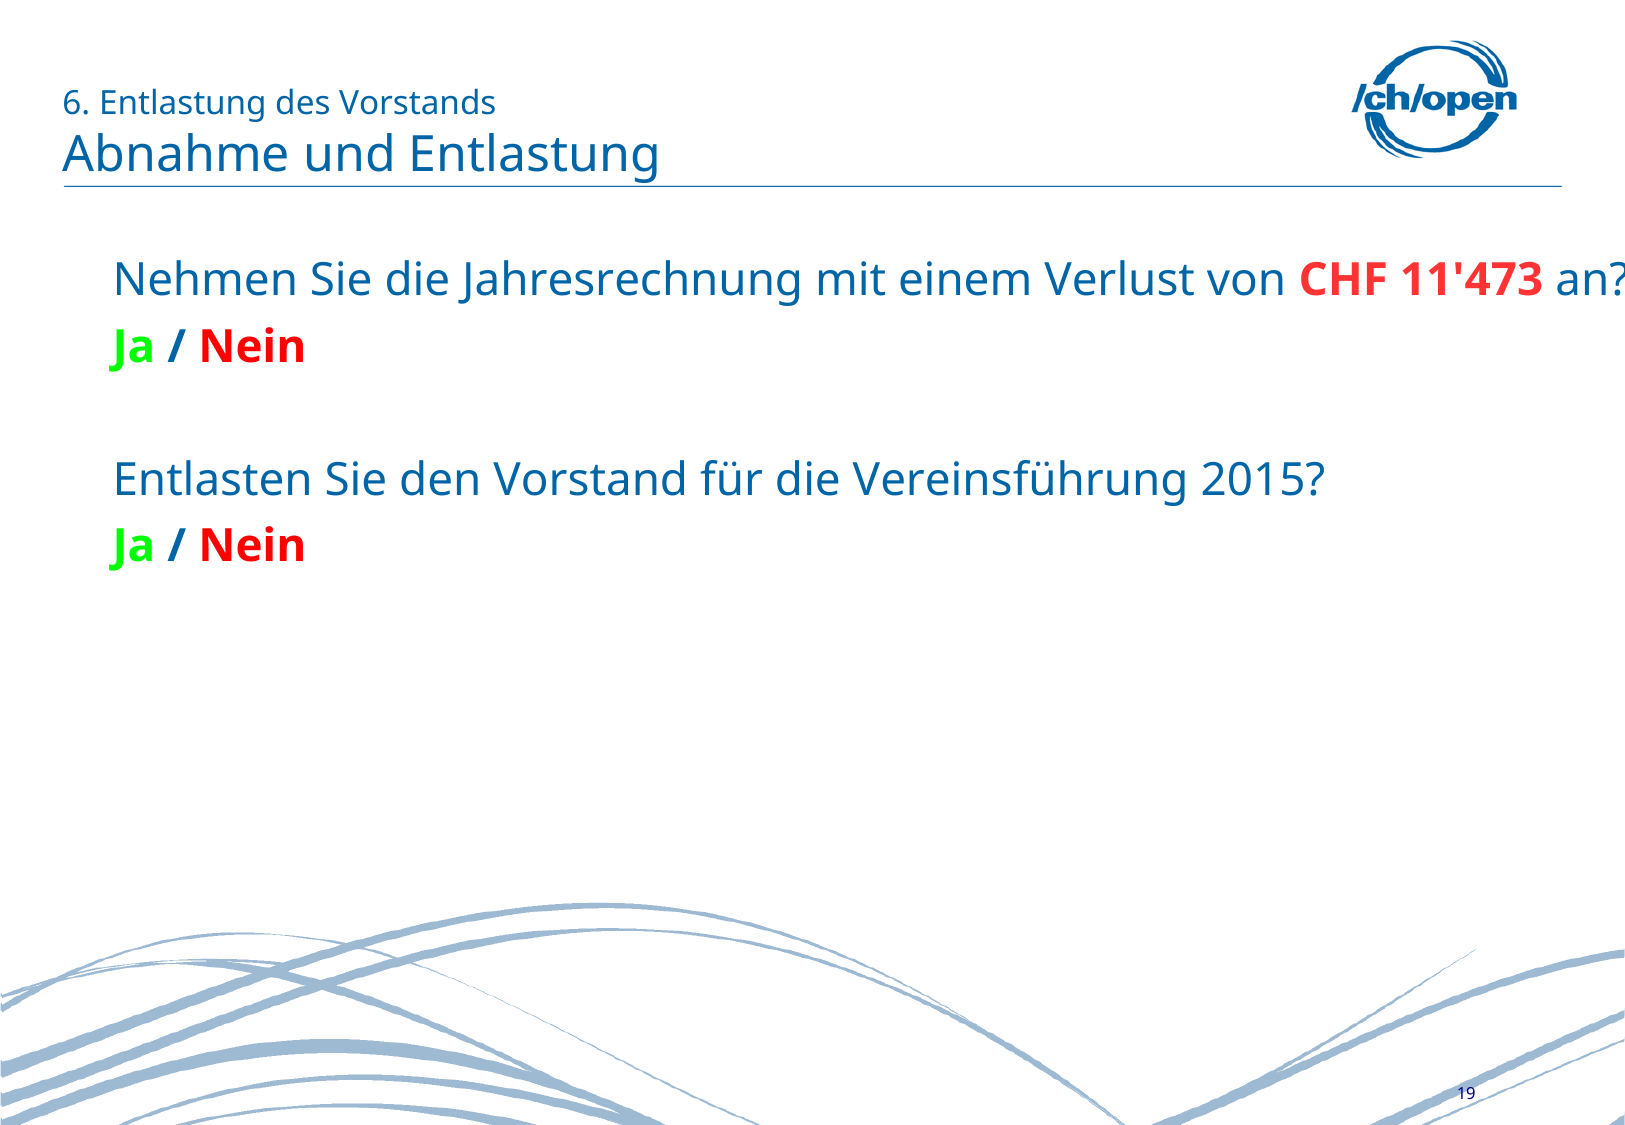

# 6. Entlastung des Vorstands Abnahme und Entlastung
Nehmen Sie die Jahresrechnung mit einem Verlust von CHF 11'473 an?
Ja / Nein
Entlasten Sie den Vorstand für die Vereinsführung 2015?
Ja / Nein